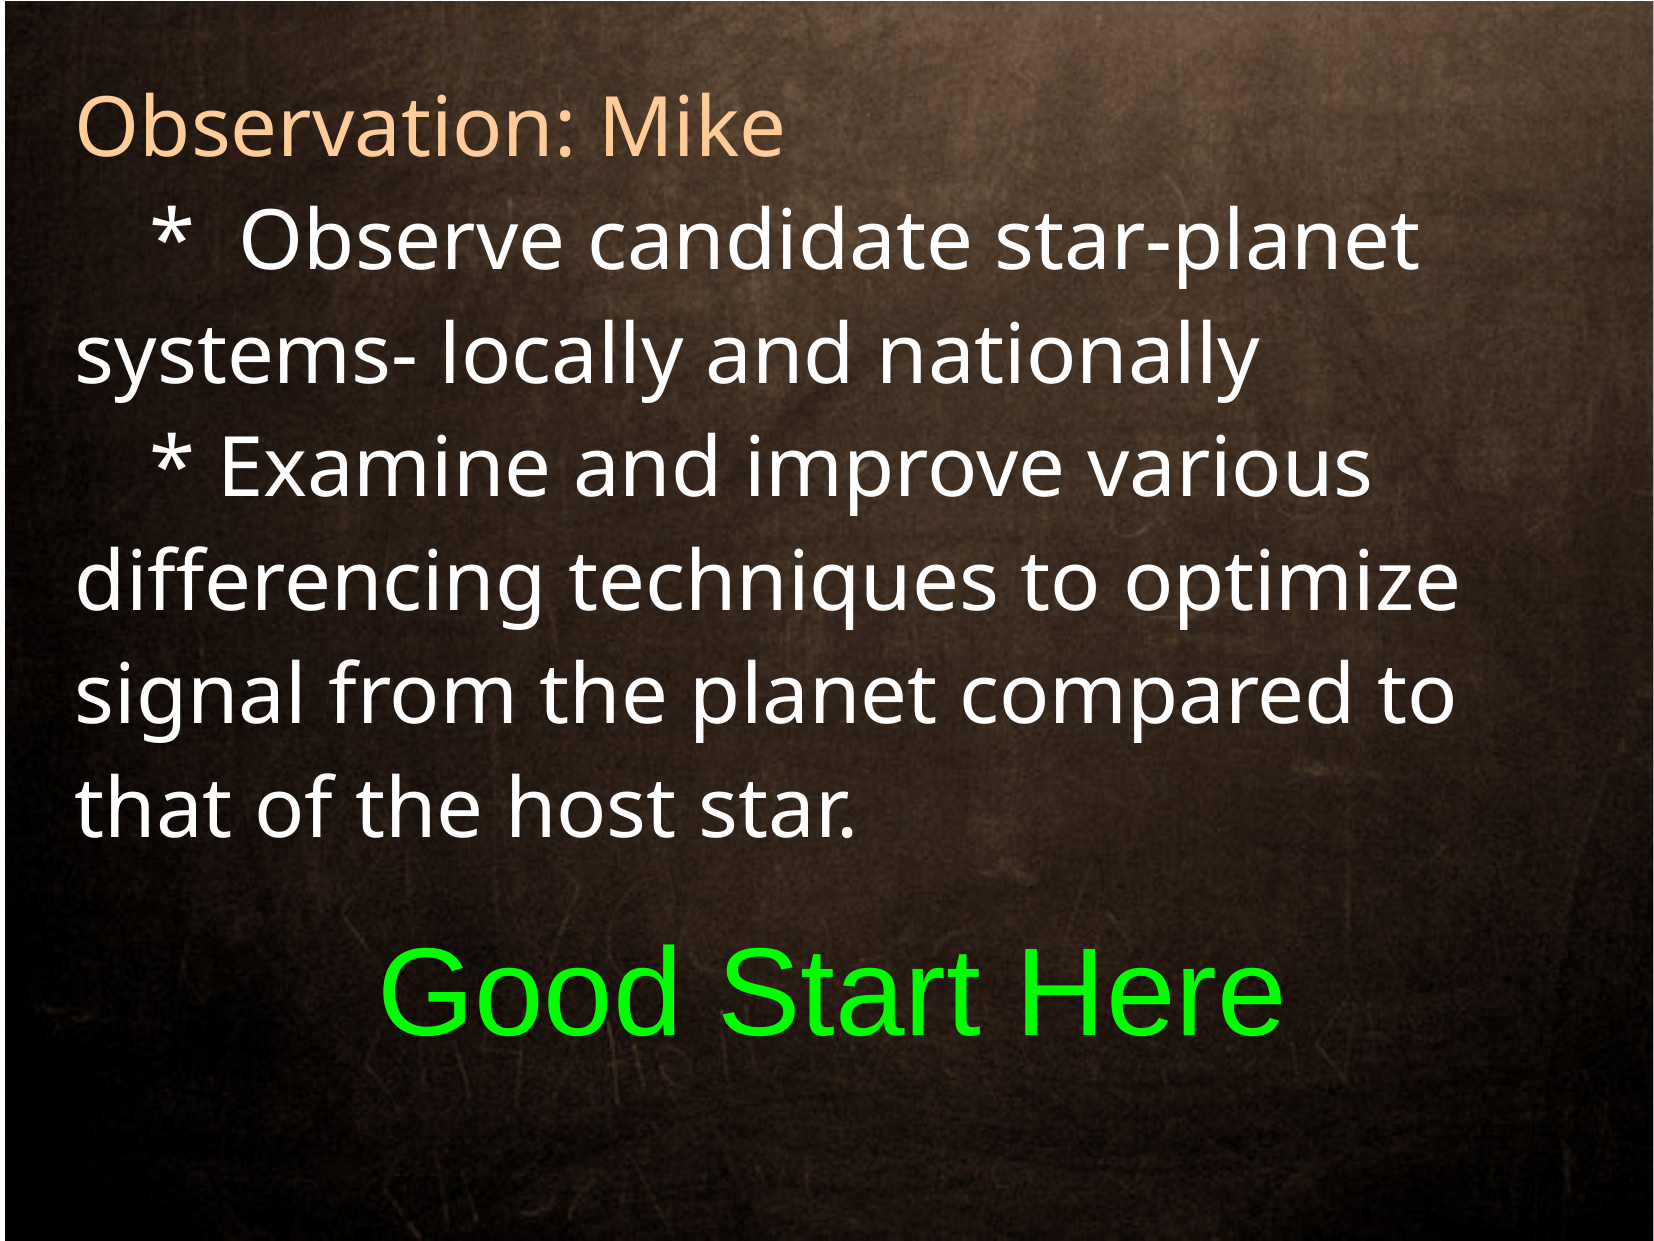

Observation: Mike
	* Observe candidate star-planet systems- locally and nationally
	* Examine and improve various differencing techniques to optimize signal from the planet compared to that of the host star.
Good Start Here